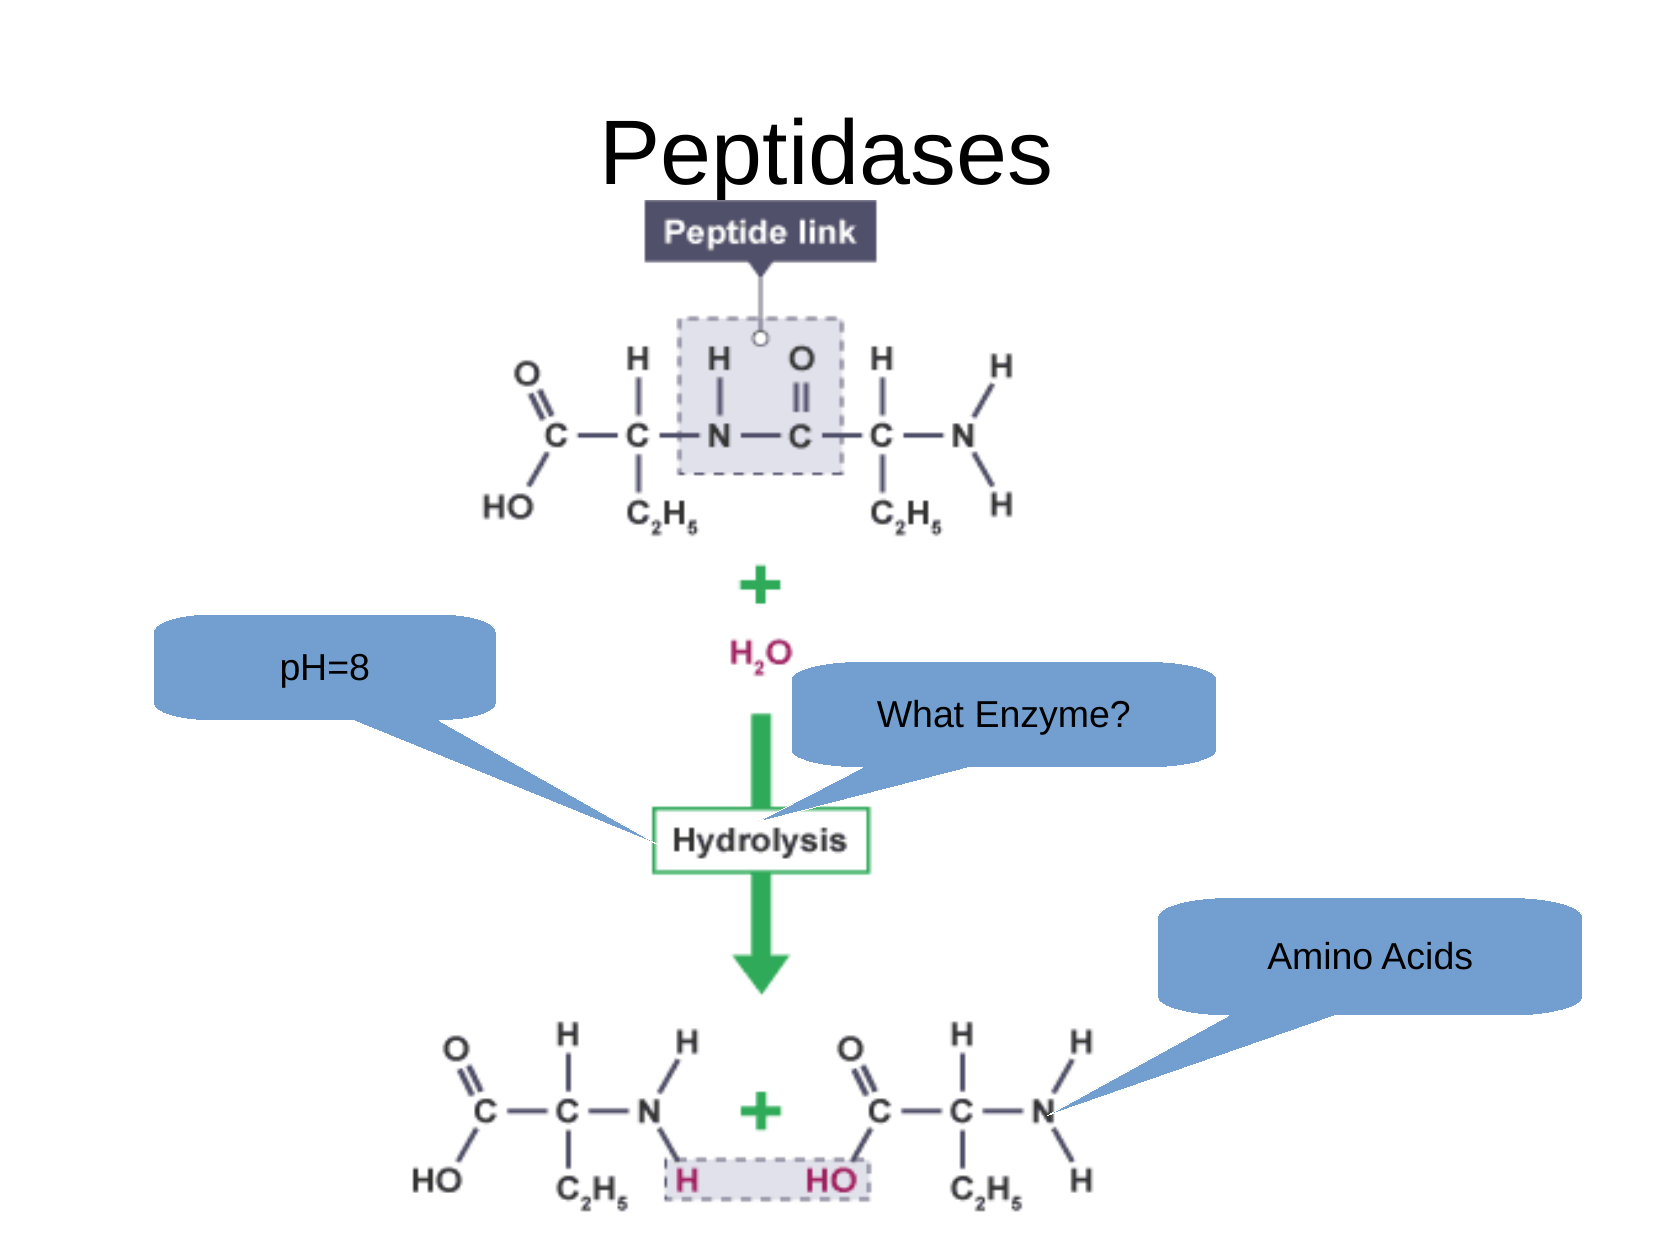

# Peptidases
PH = 8
pH=8
What Enzyme?
What Enzyme?
Amino Acids